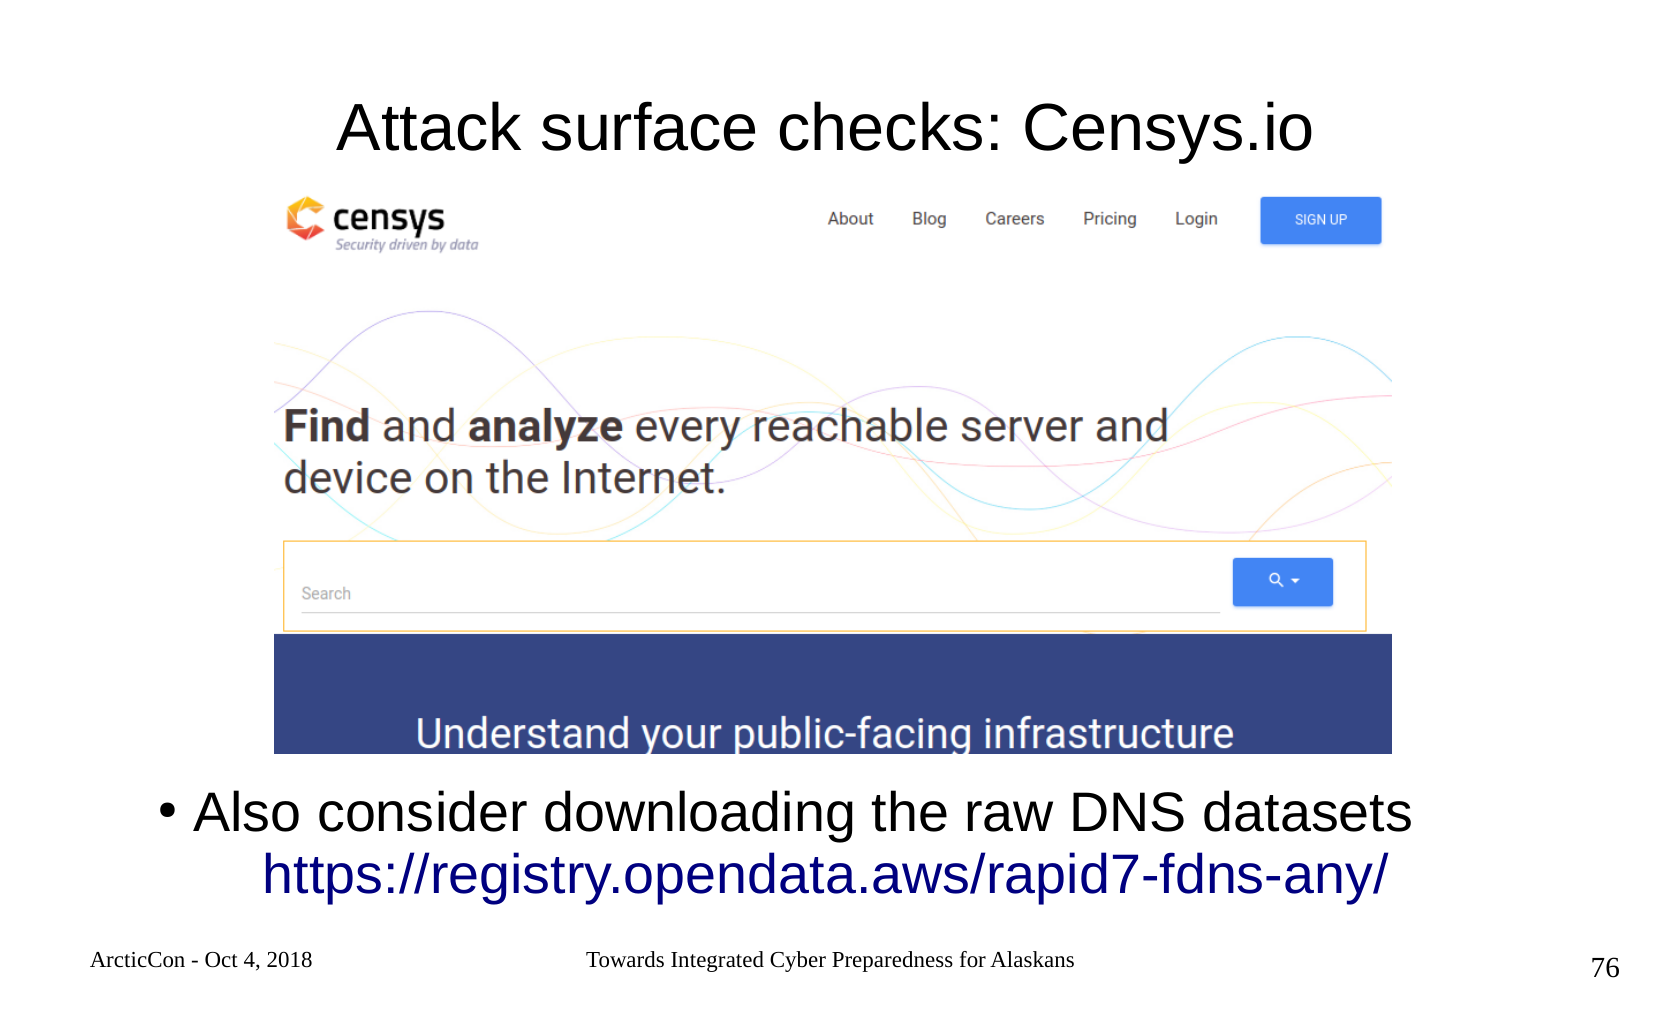

# Attack surface checks: Censys.io
Also consider downloading the raw DNS datasets
https://registry.opendata.aws/rapid7-fdns-any/